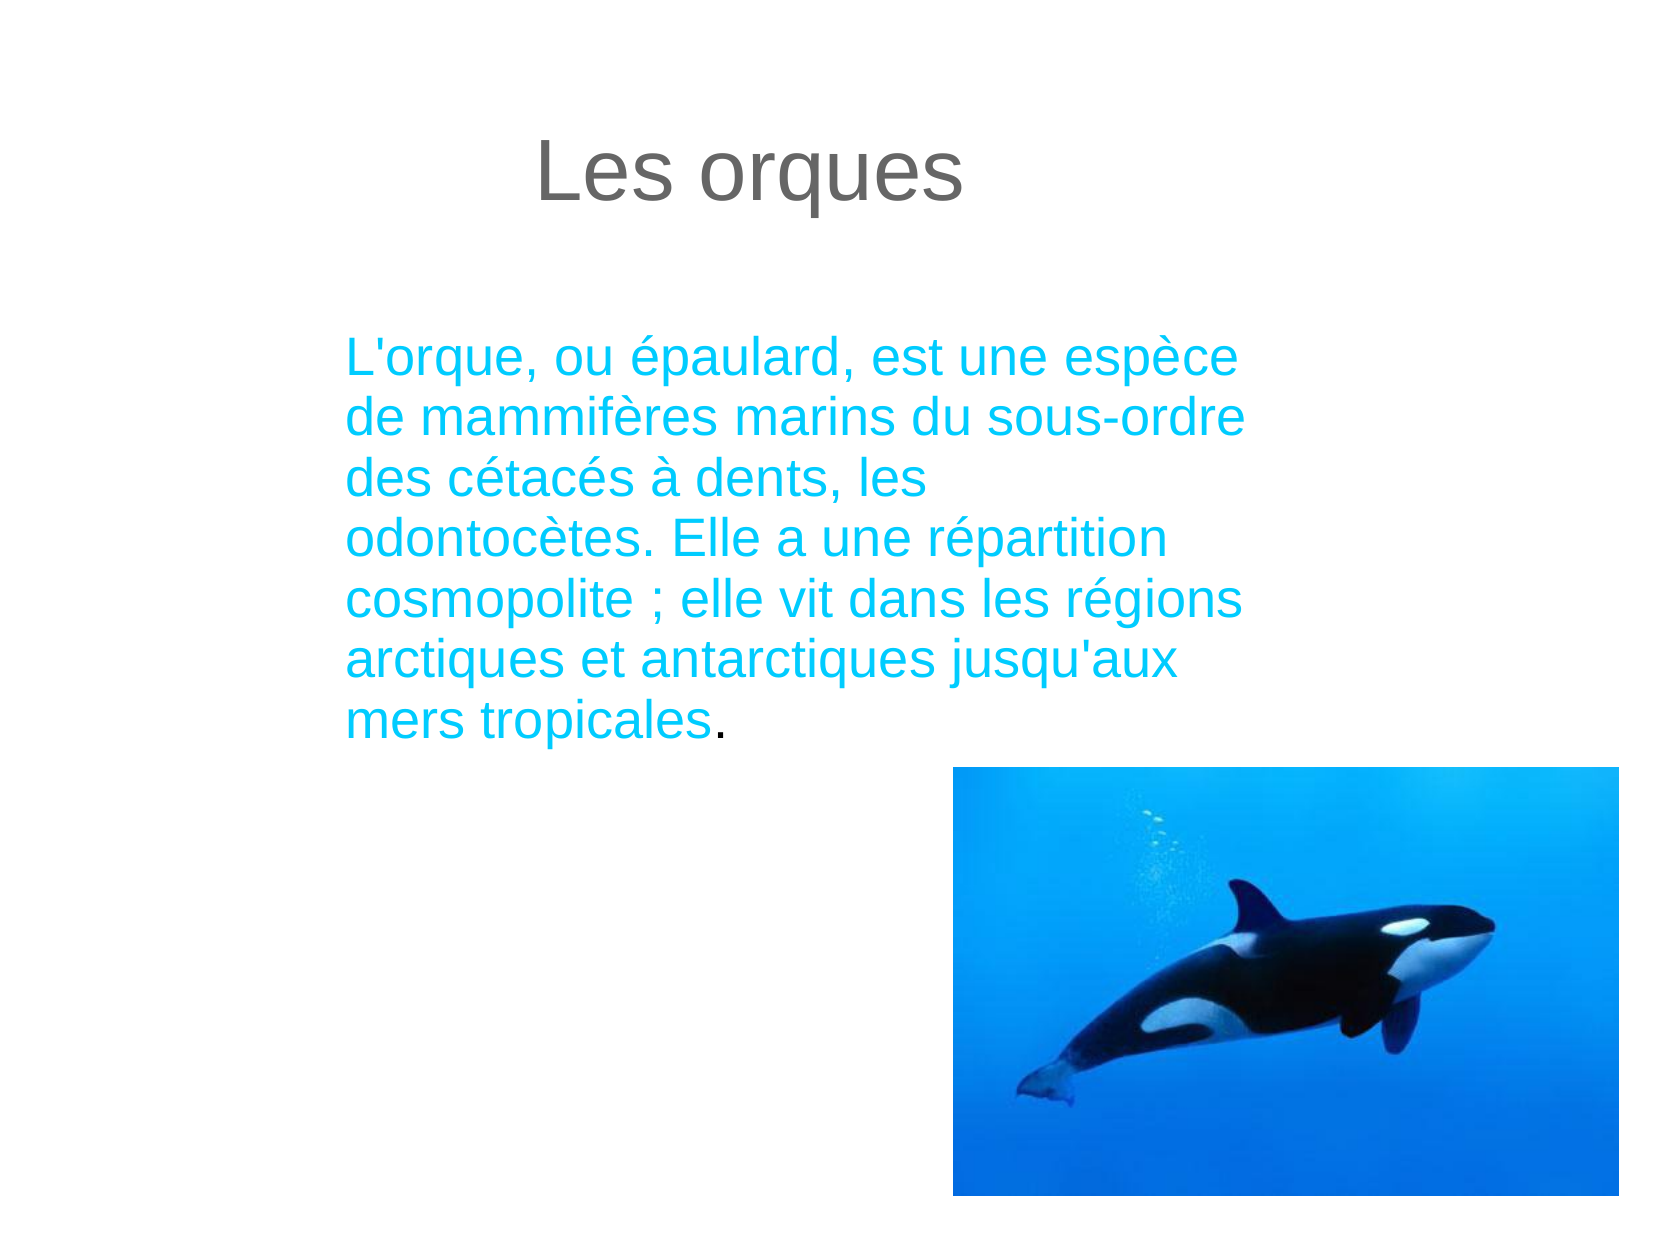

Les orques
L'orque, ou épaulard, est une espèce de mammifères marins du sous-ordre des cétacés à dents, les odontocètes. Elle a une répartition cosmopolite ; elle vit dans les régions arctiques et antarctiques jusqu'aux mers tropicales.